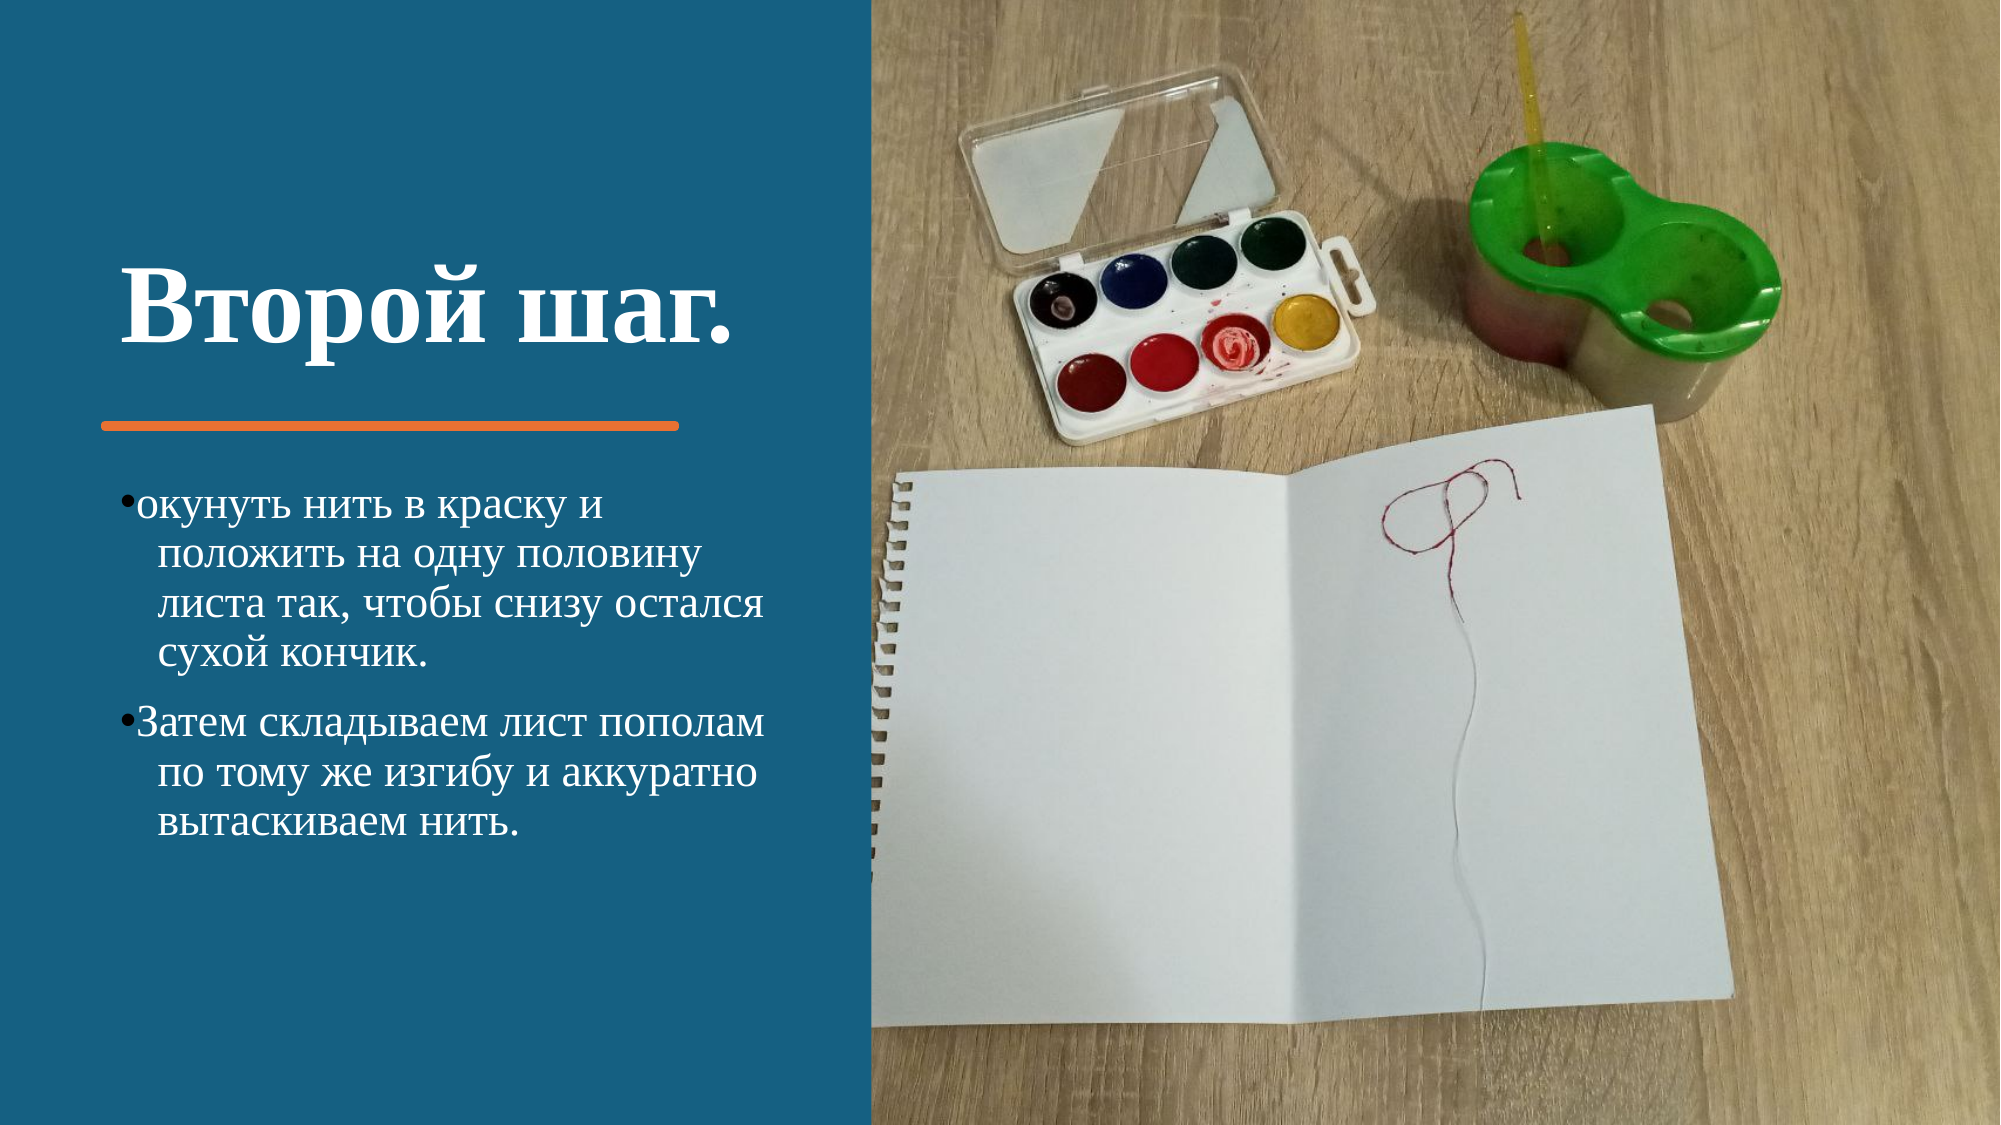

# Второй шаг.
окунуть нить в краску и положить на одну половину листа так, чтобы снизу остался сухой кончик.
Затем складываем лист пополам по тому же изгибу и аккуратно вытаскиваем нить.